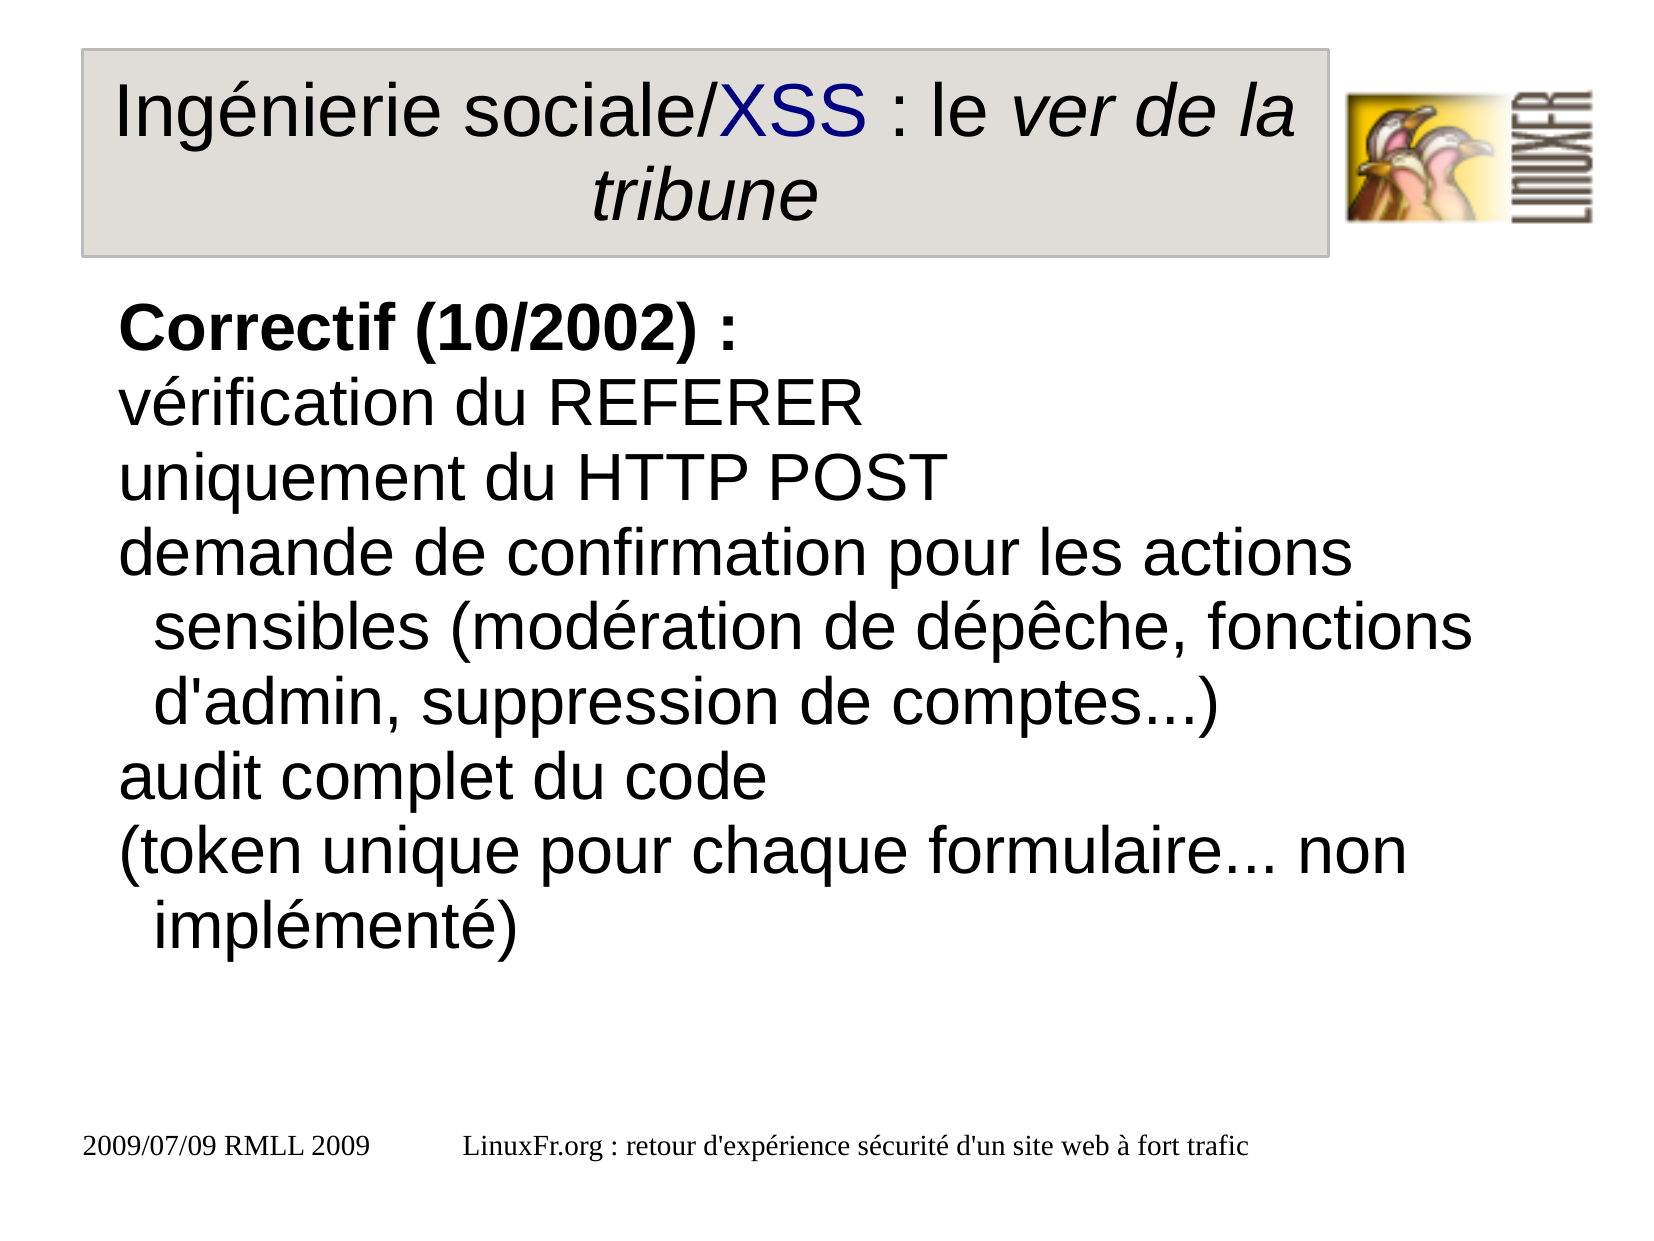

# Ingénierie sociale/XSS : le ver de la tribune
Correctif (10/2002) :
vérification du REFERER
uniquement du HTTP POST
demande de confirmation pour les actions sensibles (modération de dépêche, fonctions d'admin, suppression de comptes...)
audit complet du code
(token unique pour chaque formulaire... non implémenté)